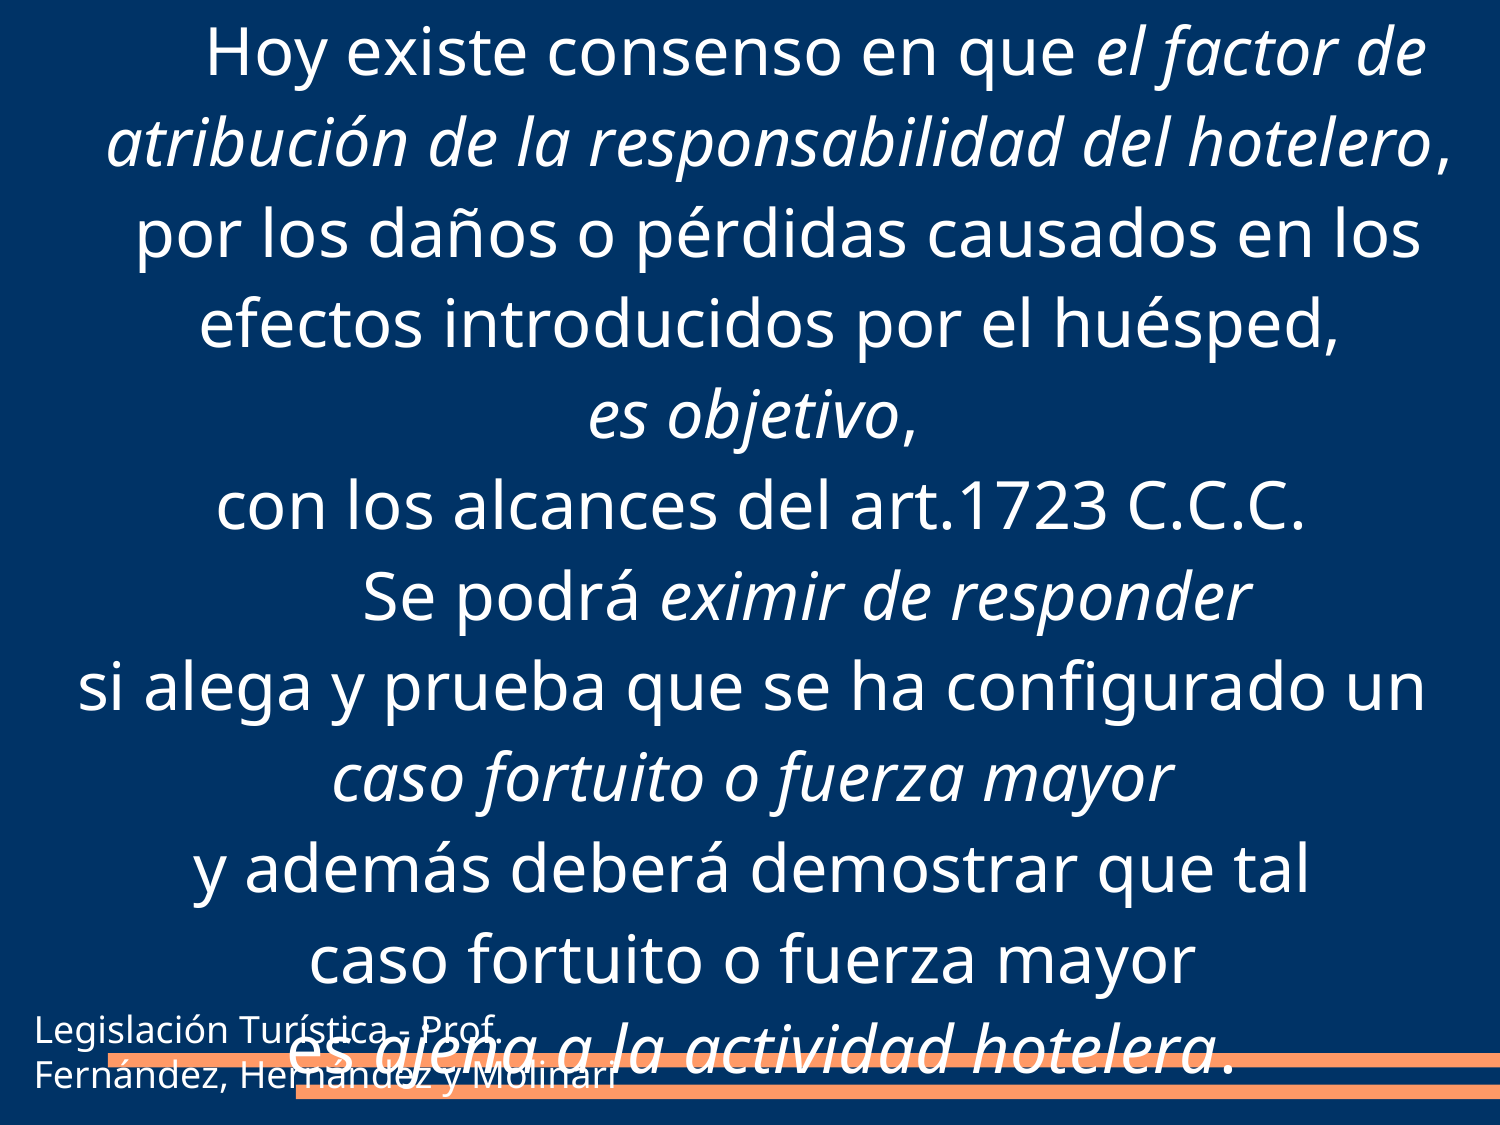

# Hoy existe consenso en que el factor de atribución de la responsabilidad del hotelero, por los daños o pérdidas causados en los efectos introducidos por el huésped,
es objetivo,
con los alcances del art.1723 C.C.C.
	Se podrá eximir de responder
si alega y prueba que se ha configurado un
caso fortuito o fuerza mayor
y además deberá demostrar que tal
caso fortuito o fuerza mayor
es ajena a la actividad hotelera.
Legislación Turística - Prof. Fernández, Hernández y Molinari